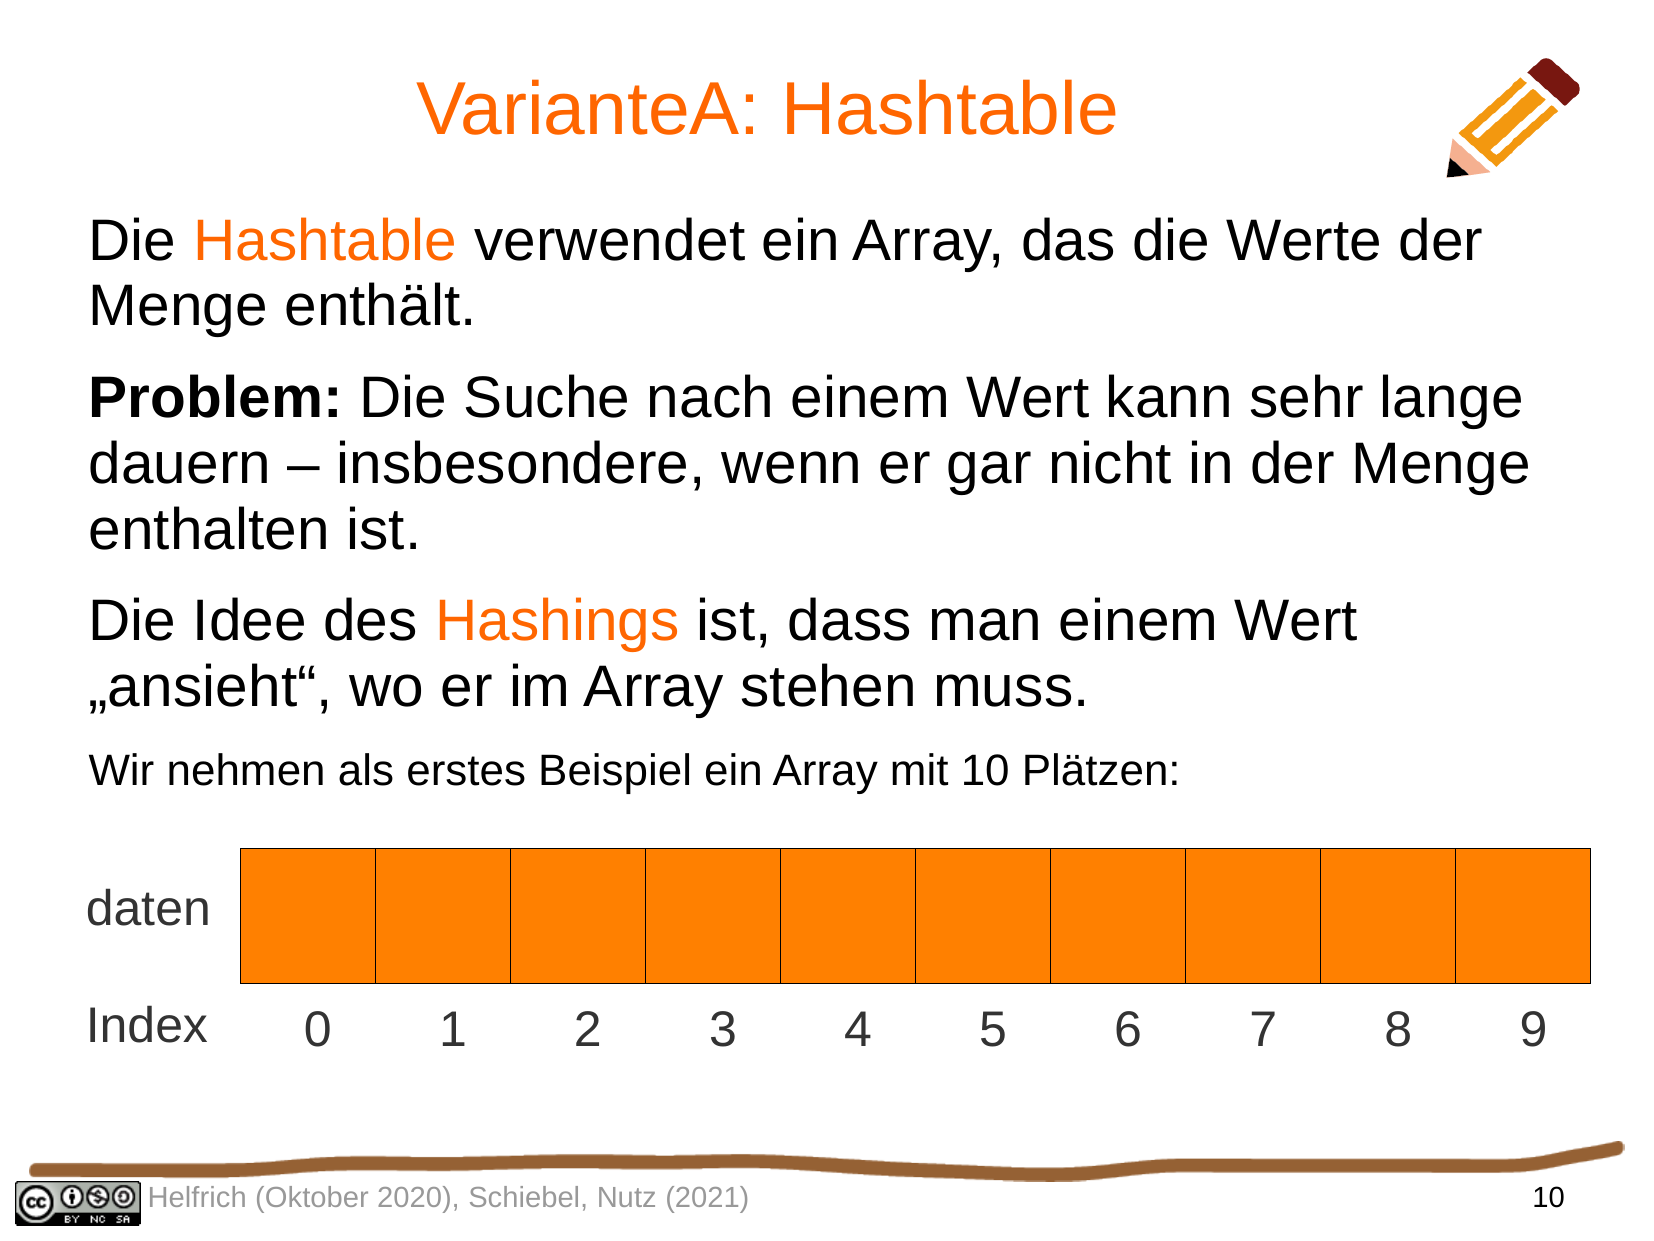

# VarianteA: Hashtable
Die Hashtable verwendet ein Array, das die Werte der Menge enthält.
Problem: Die Suche nach einem Wert kann sehr lange dauern – insbesondere, wenn er gar nicht in der Menge enthalten ist.
Die Idee des Hashings ist, dass man einem Wert „ansieht“, wo er im Array stehen muss.
Wir nehmen als erstes Beispiel ein Array mit 10 Plätzen:
daten
Index
0
1
2
3
4
5
6
7
8
9
10